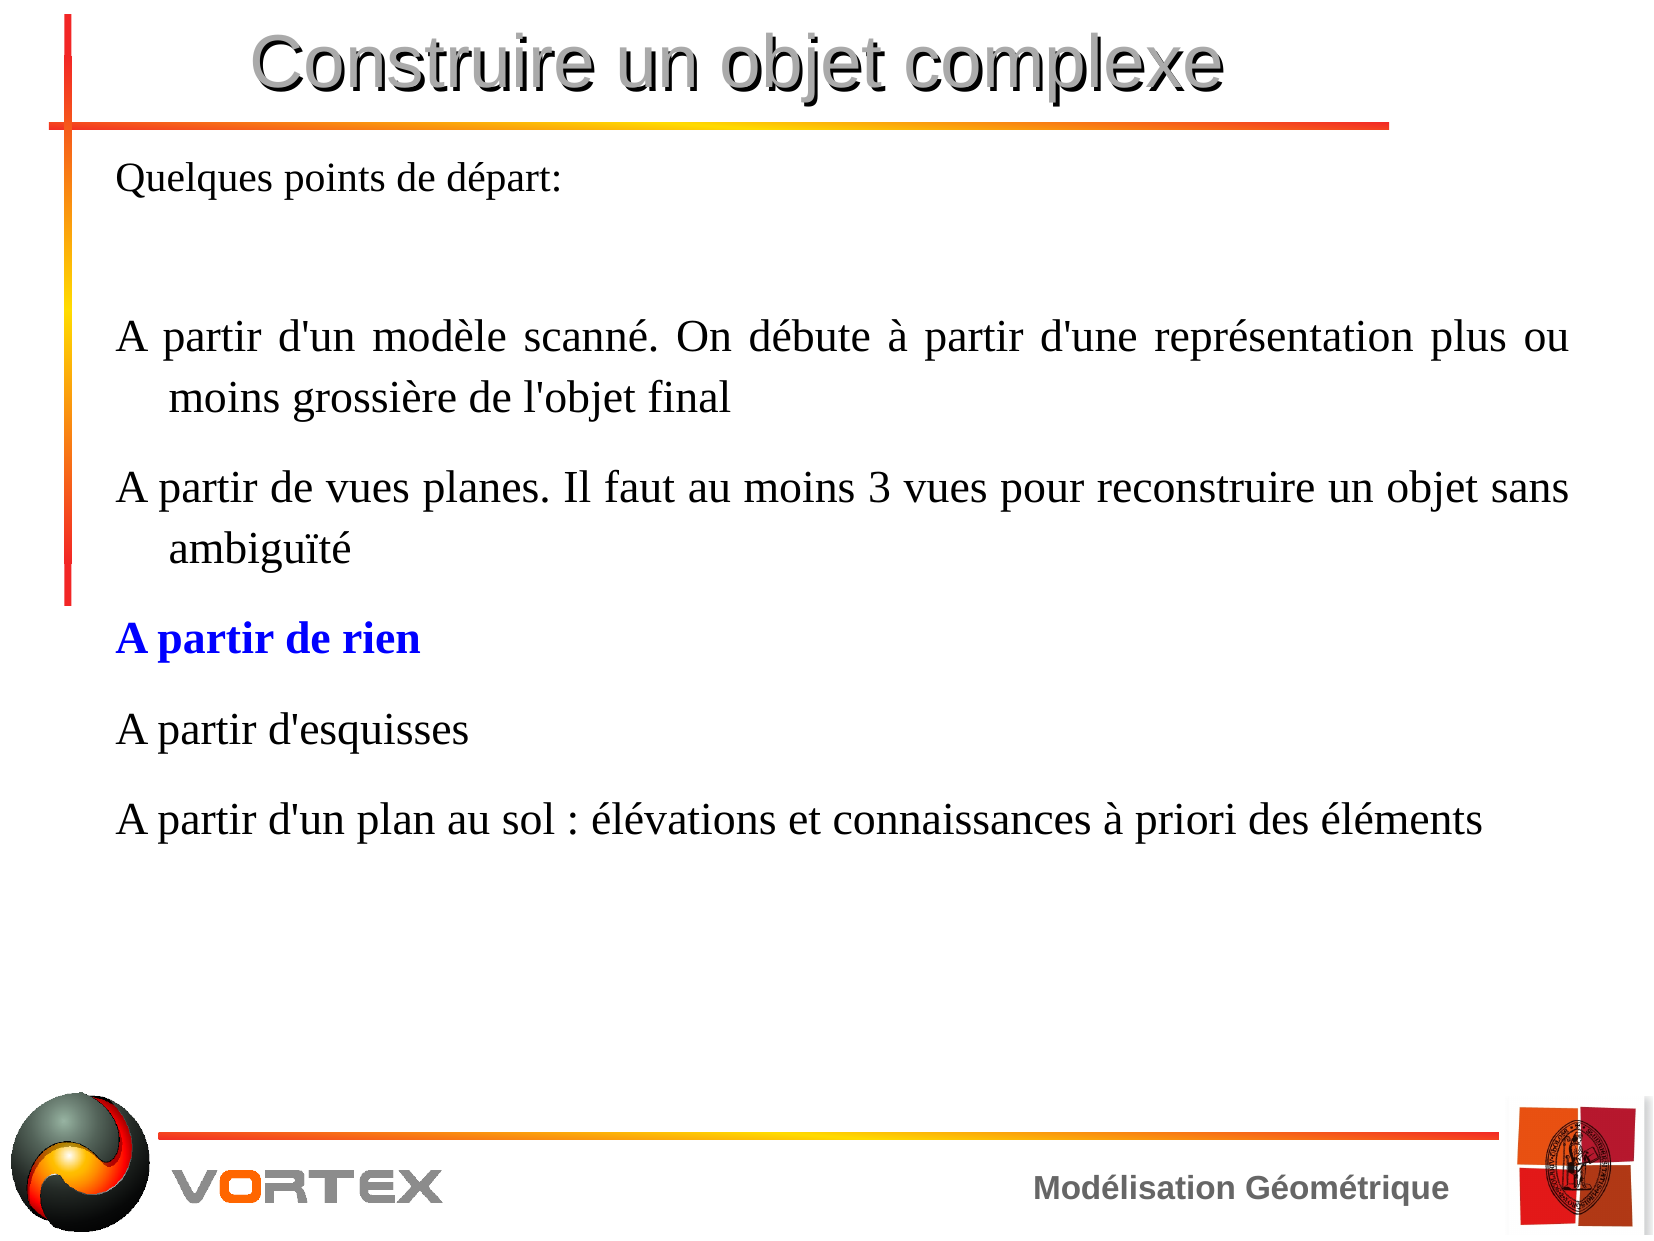

# Construire un objet complexe
Quelques points de départ:
A partir d'un modèle scanné. On débute à partir d'une représentation plus ou moins grossière de l'objet final
A partir de vues planes. Il faut au moins 3 vues pour reconstruire un objet sans ambiguïté
A partir de rien
A partir d'esquisses
A partir d'un plan au sol : élévations et connaissances à priori des éléments